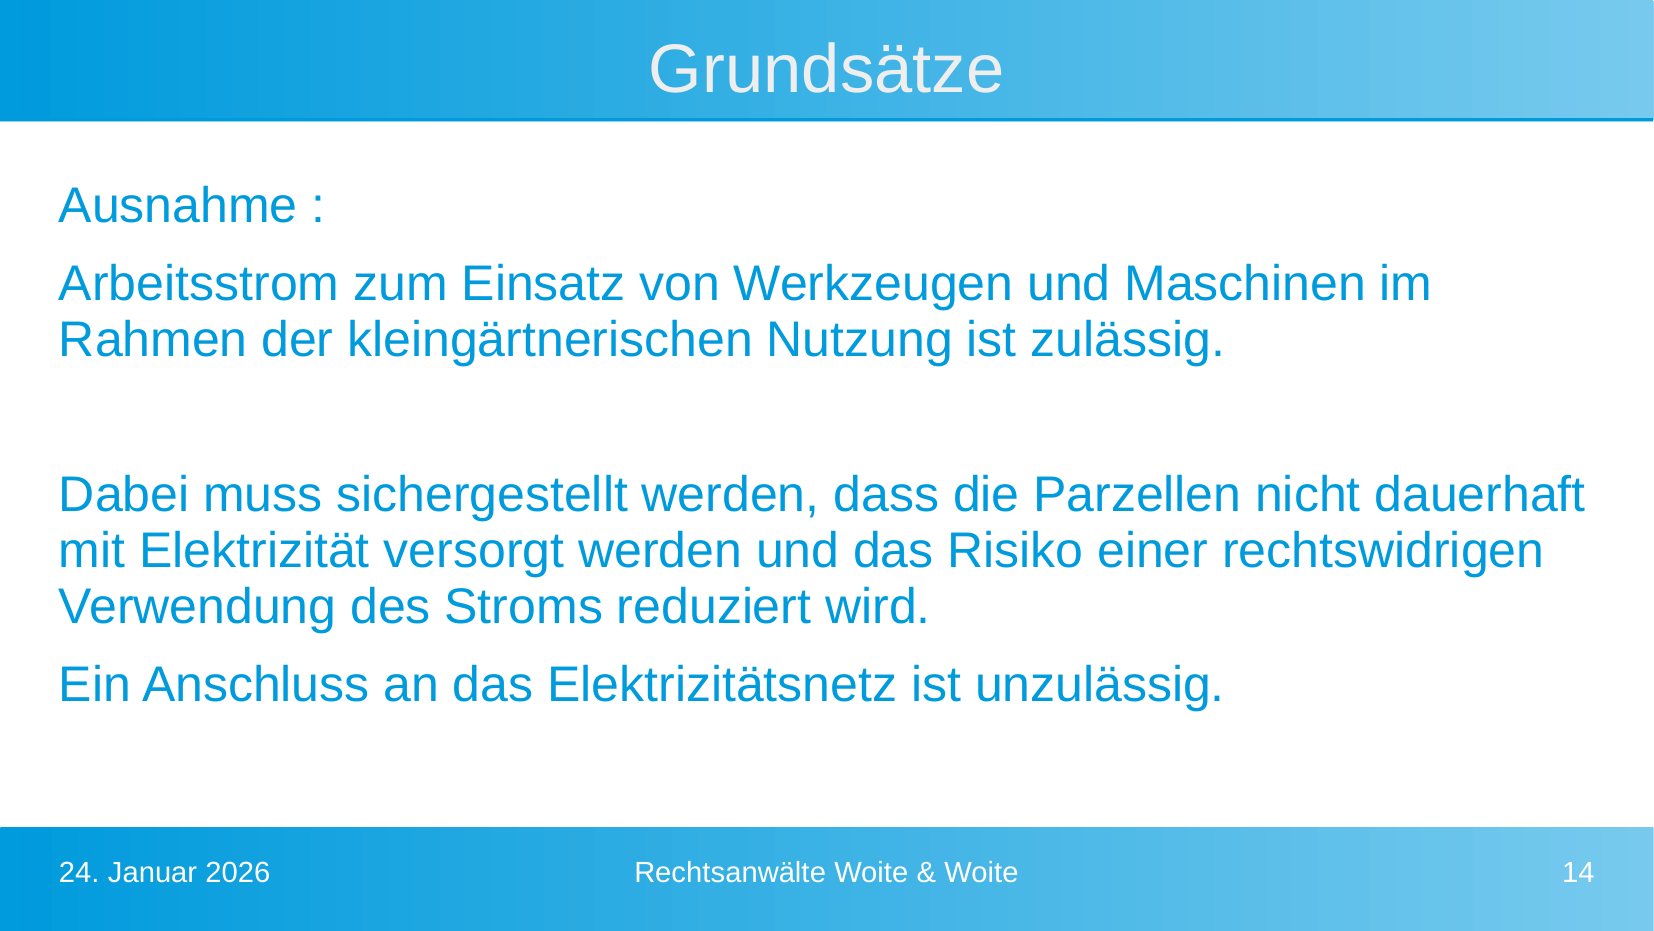

# Grundsätze
Ausnahme :
Arbeitsstrom zum Einsatz von Werkzeugen und Maschinen im Rahmen der kleingärtnerischen Nutzung ist zulässig.
Dabei muss sichergestellt werden, dass die Parzellen nicht dauerhaft mit Elektrizität versorgt werden und das Risiko einer rechtswidrigen Verwendung des Stroms reduziert wird.
Ein Anschluss an das Elektrizitätsnetz ist unzulässig.
14